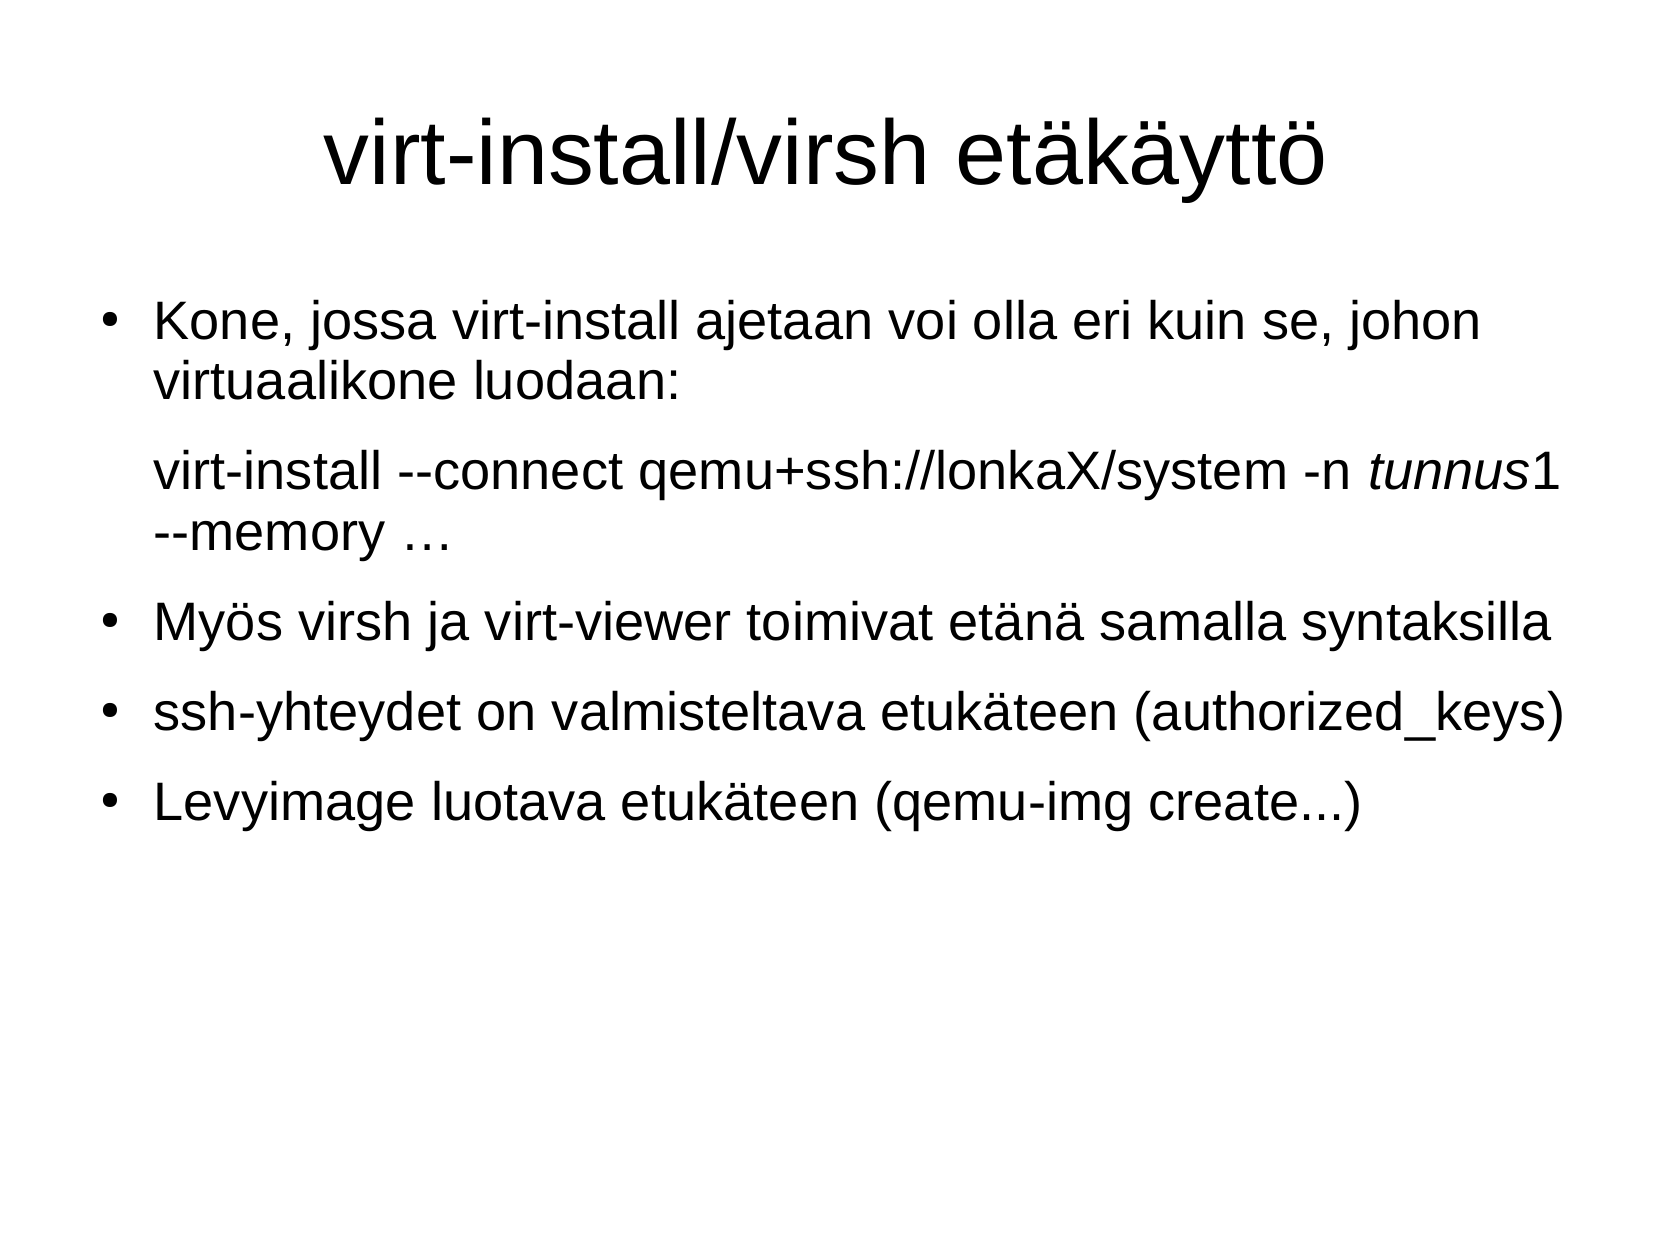

# virt-install/virsh etäkäyttö
Kone, jossa virt-install ajetaan voi olla eri kuin se, johon virtuaalikone luodaan:
virt-install --connect qemu+ssh://lonkaX/system -n tunnus1 --memory …
Myös virsh ja virt-viewer toimivat etänä samalla syntaksilla
ssh-yhteydet on valmisteltava etukäteen (authorized_keys)
Levyimage luotava etukäteen (qemu-img create...)